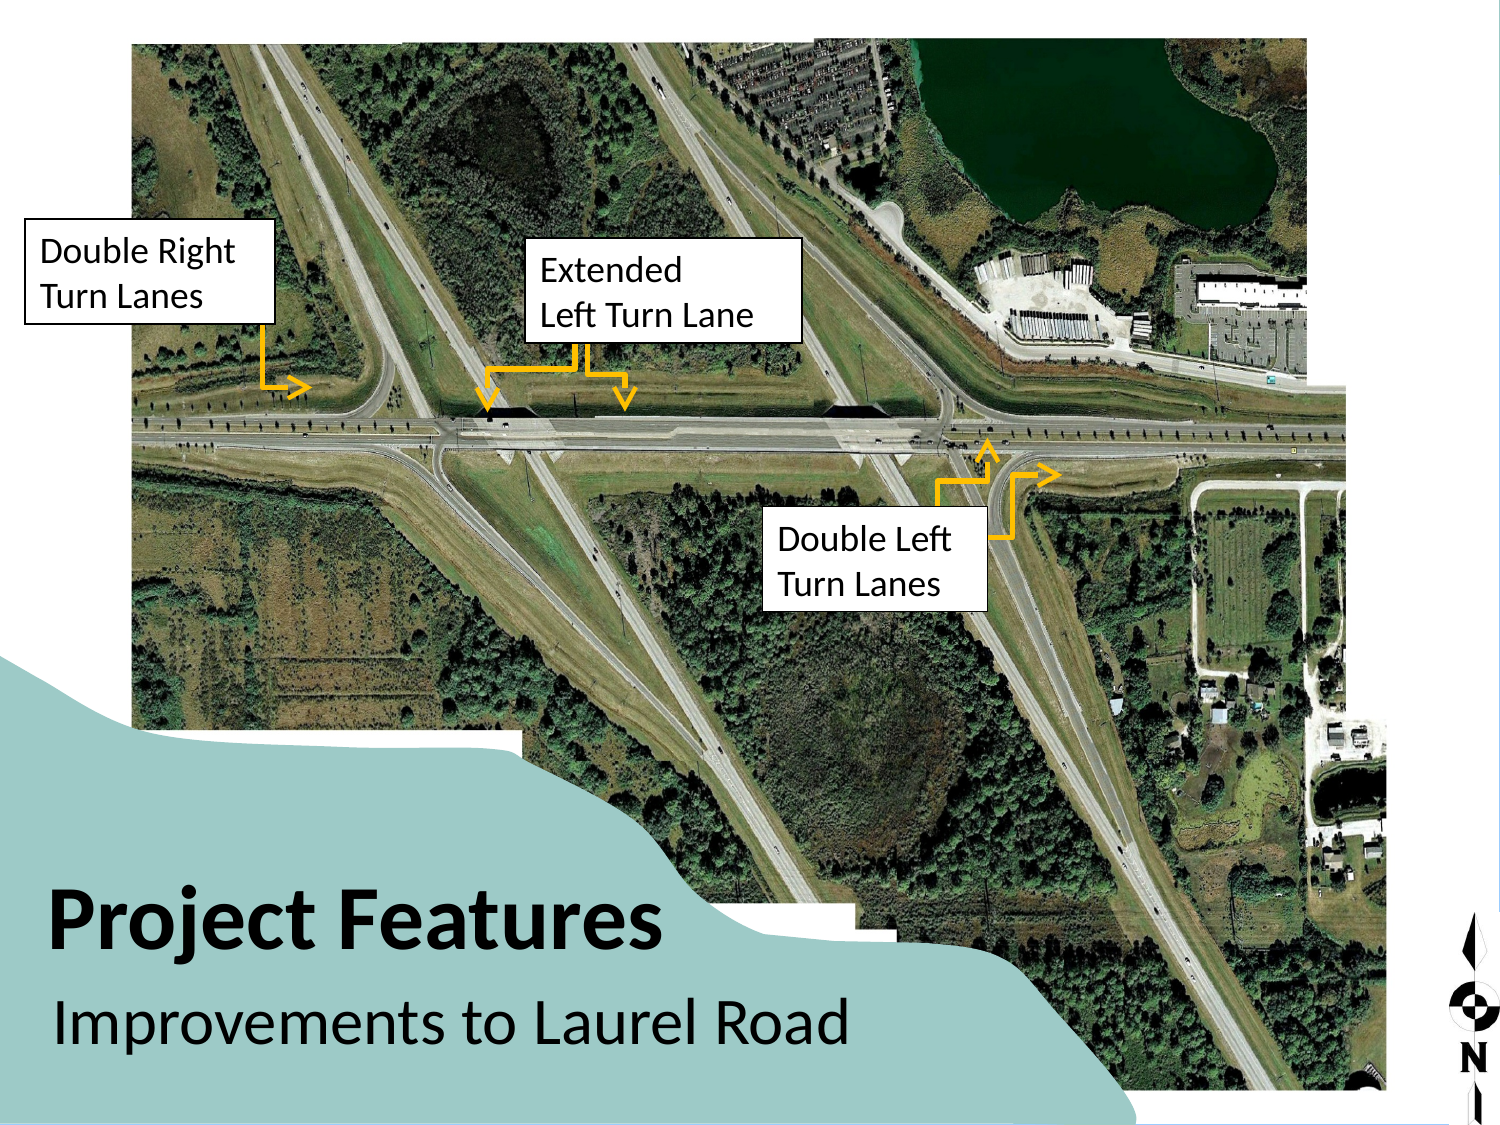

Project Features
Improvements to Laurel Road
Double Right Turn Lanes
Extended Left Turn Lane
Working on Graphics to show improvements - before and after
Double Left Turn Lanes
Project Features
Improvements to Laurel Road
I-75 WIDENING FROM RIVER ROAD TO S.R. 681